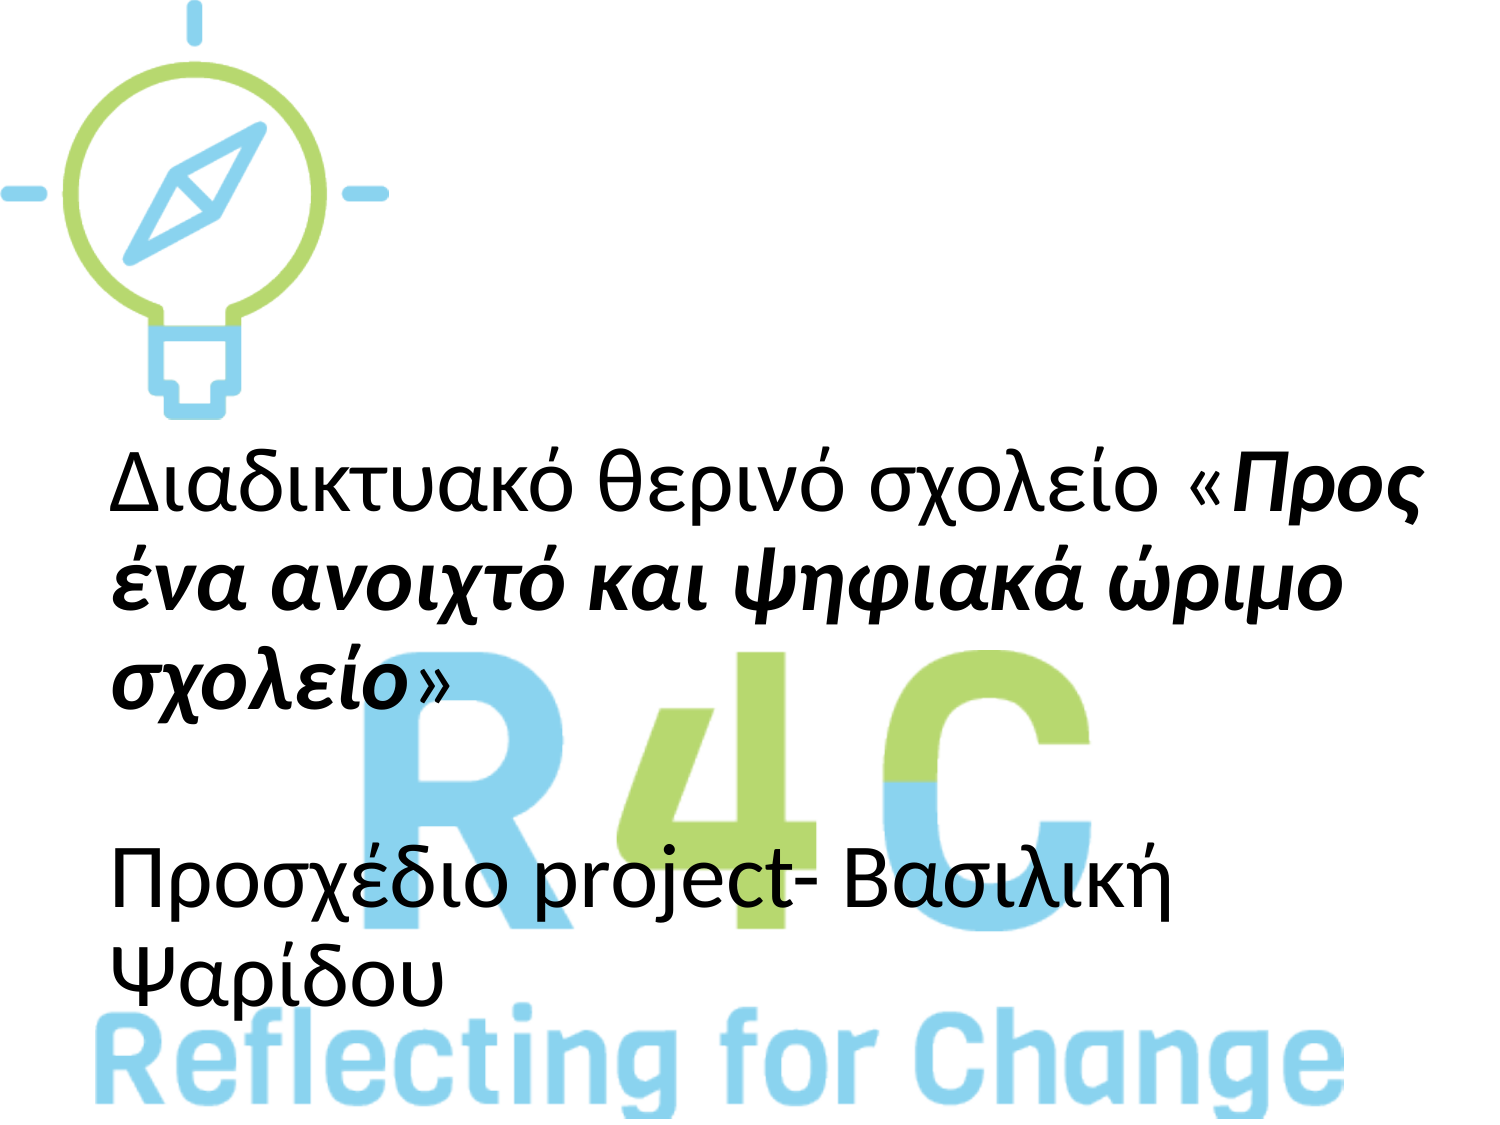

# Διαδικτυακό θερινό σχολείο «Προς ένα ανοιχτό και ψηφιακά ώριμο σχολείο» Προσχέδιο project- Βασιλική Ψαρίδου